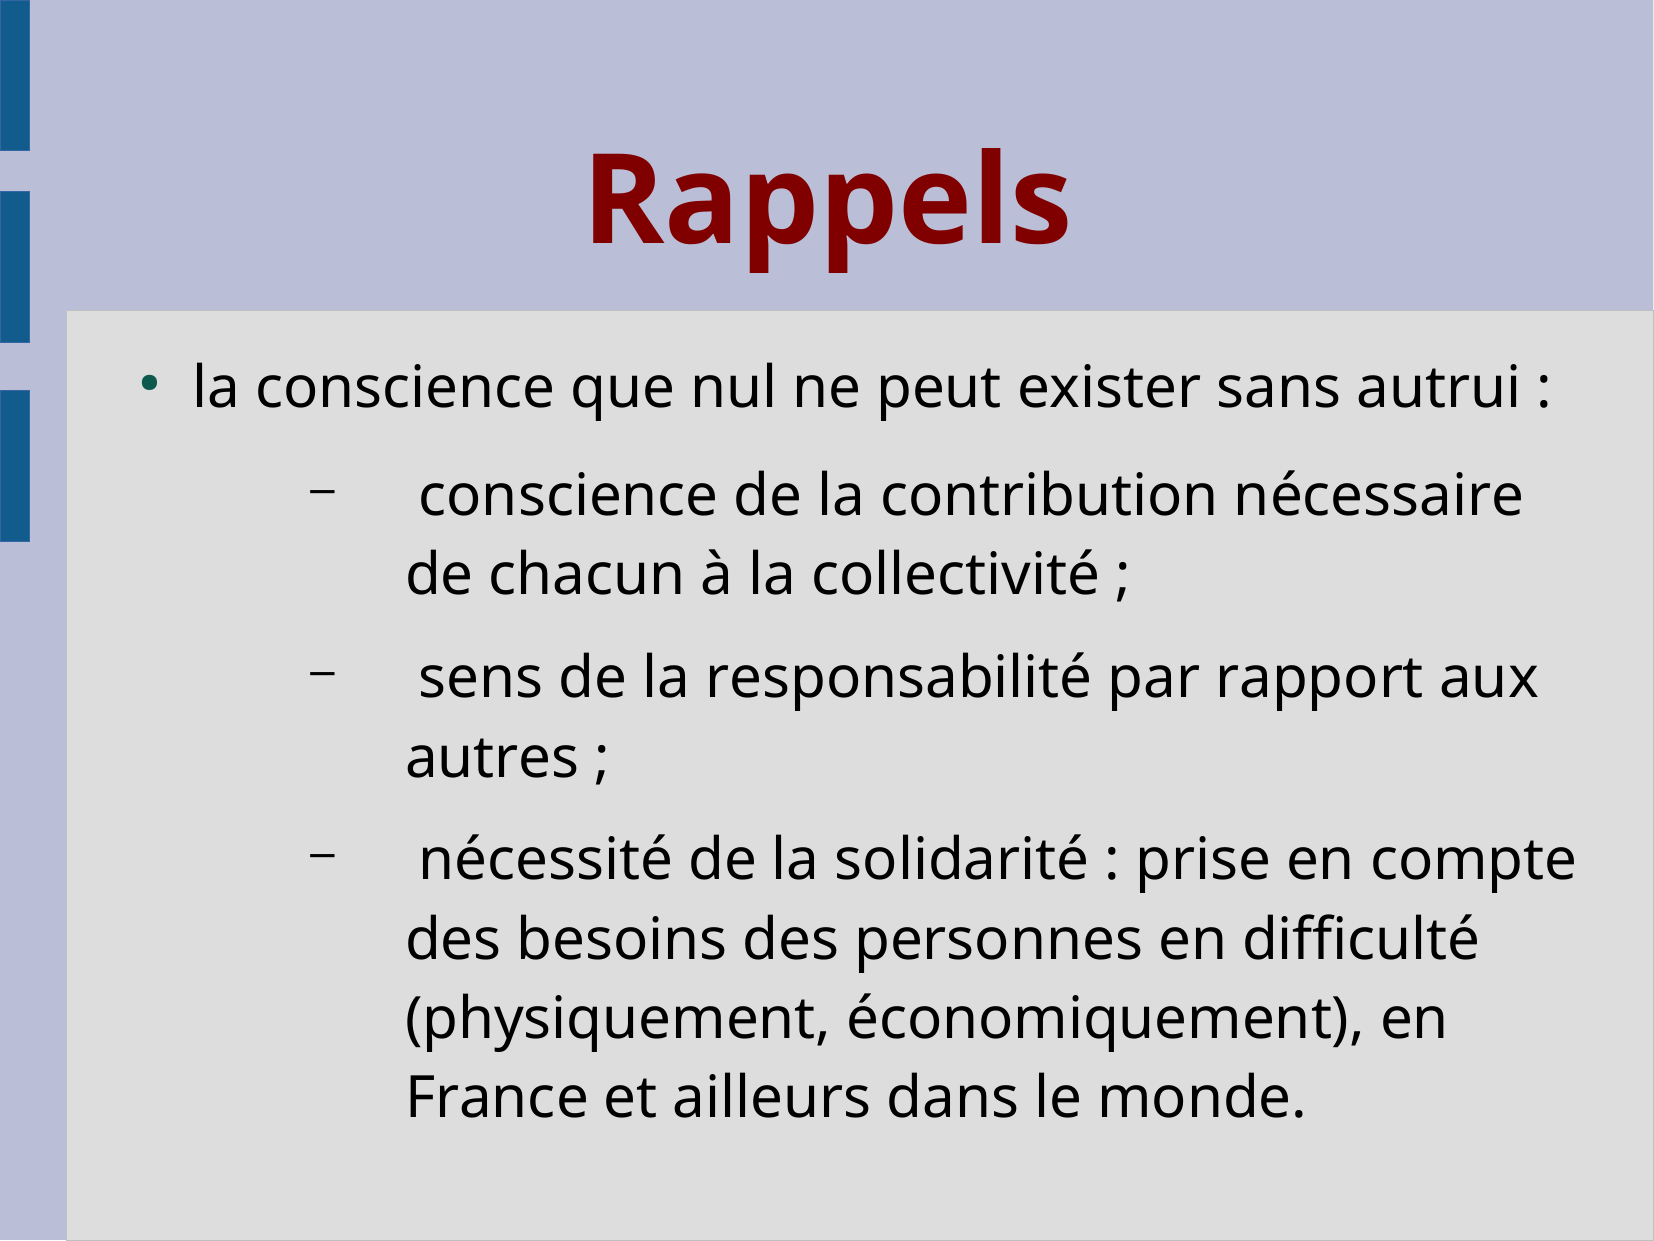

# Rappels
la conscience que nul ne peut exister sans autrui :
 conscience de la contribution nécessaire de chacun à la collectivité ;
 sens de la responsabilité par rapport aux autres ;
 nécessité de la solidarité : prise en compte des besoins des personnes en difficulté (physiquement, économiquement), en France et ailleurs dans le monde.